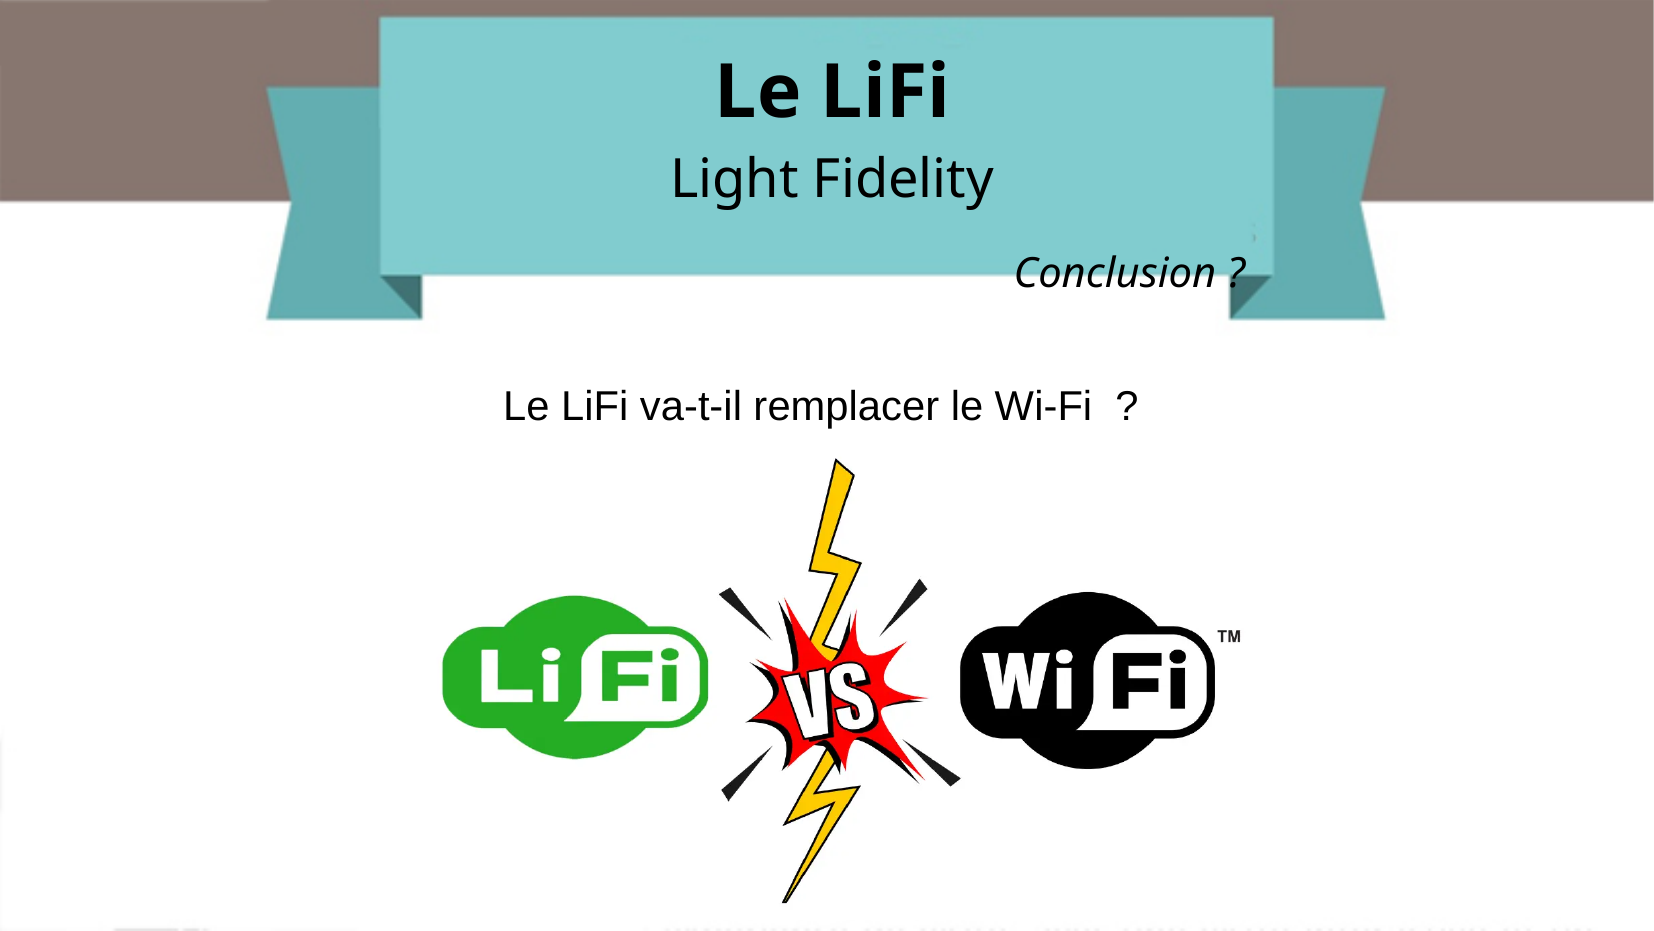

Le LiFi
Light Fidelity
Conclusion ?
Le LiFi va-t-il remplacer le Wi-Fi ?